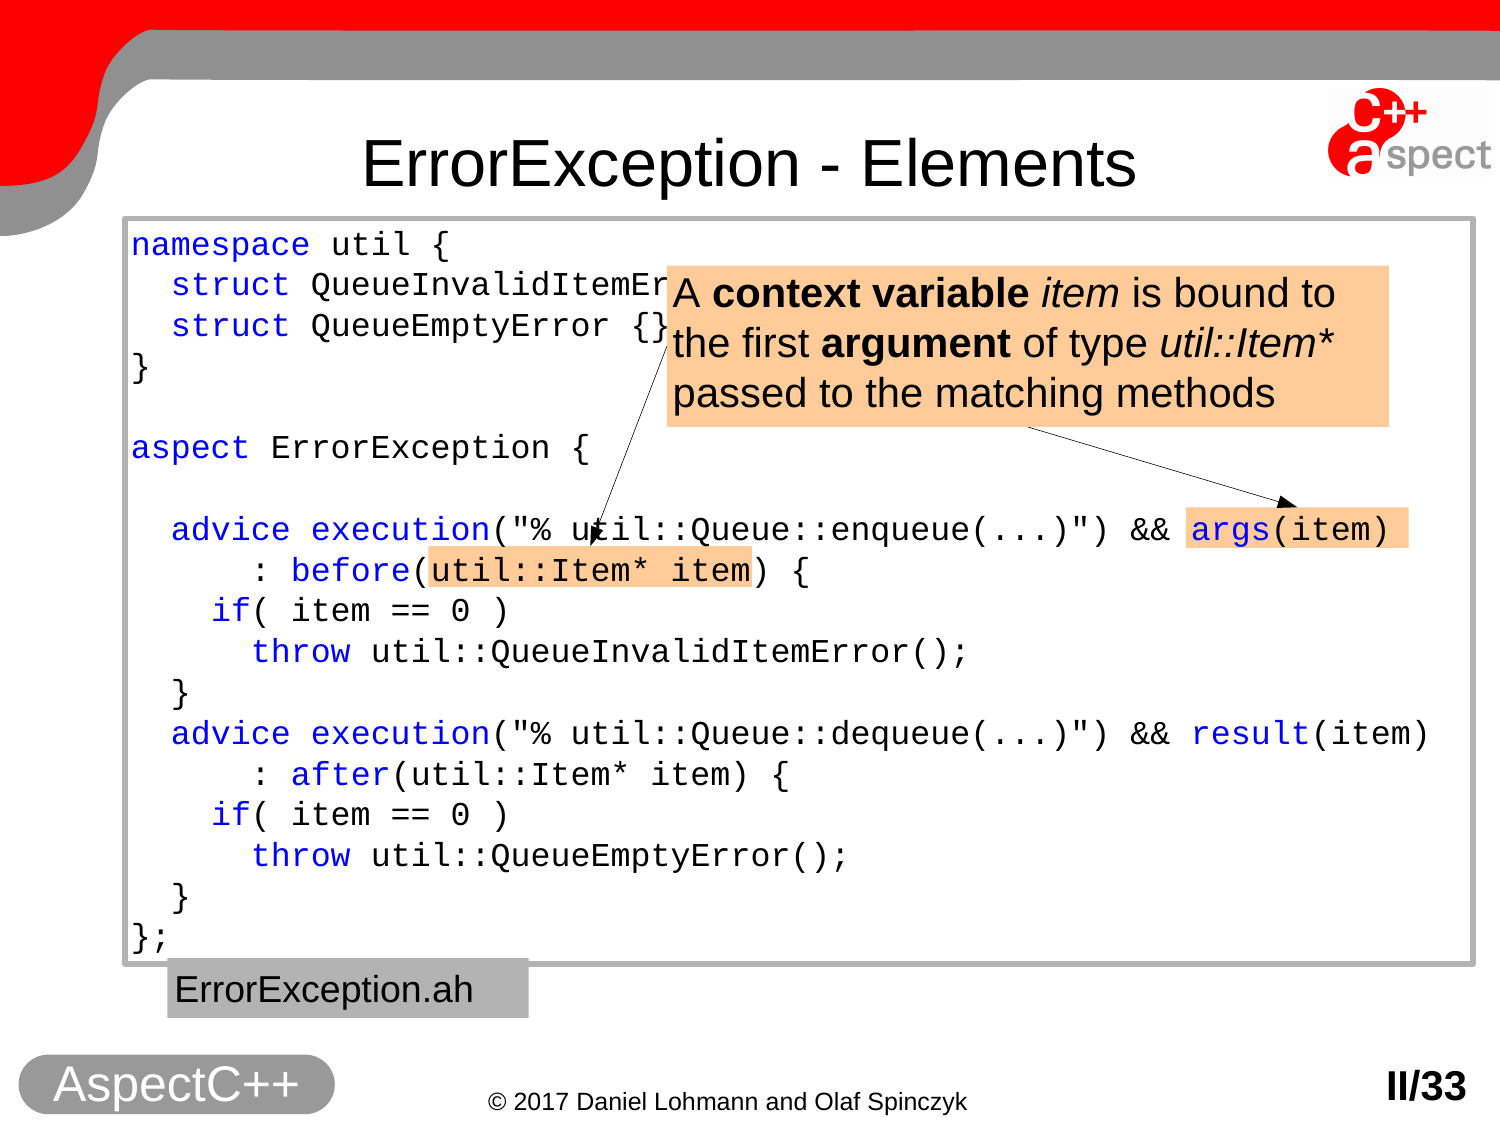

# ErrorException - Elements
namespace util {
 struct QueueInvalidItemError {};
 struct QueueEmptyError {};
}
aspect ErrorException {
 advice execution("% util::Queue::enqueue(...)") && args(item)
 : before(util::Item* item) {
 if( item == 0 )
 throw util::QueueInvalidItemError();
 }
 advice execution("% util::Queue::dequeue(...)") && result(item)
 : after(util::Item* item) {
 if( item == 0 )
 throw util::QueueEmptyError();
 }
};
A context variable item is bound to the first argument of type util::Item* passed to the matching methods
ErrorException.ah